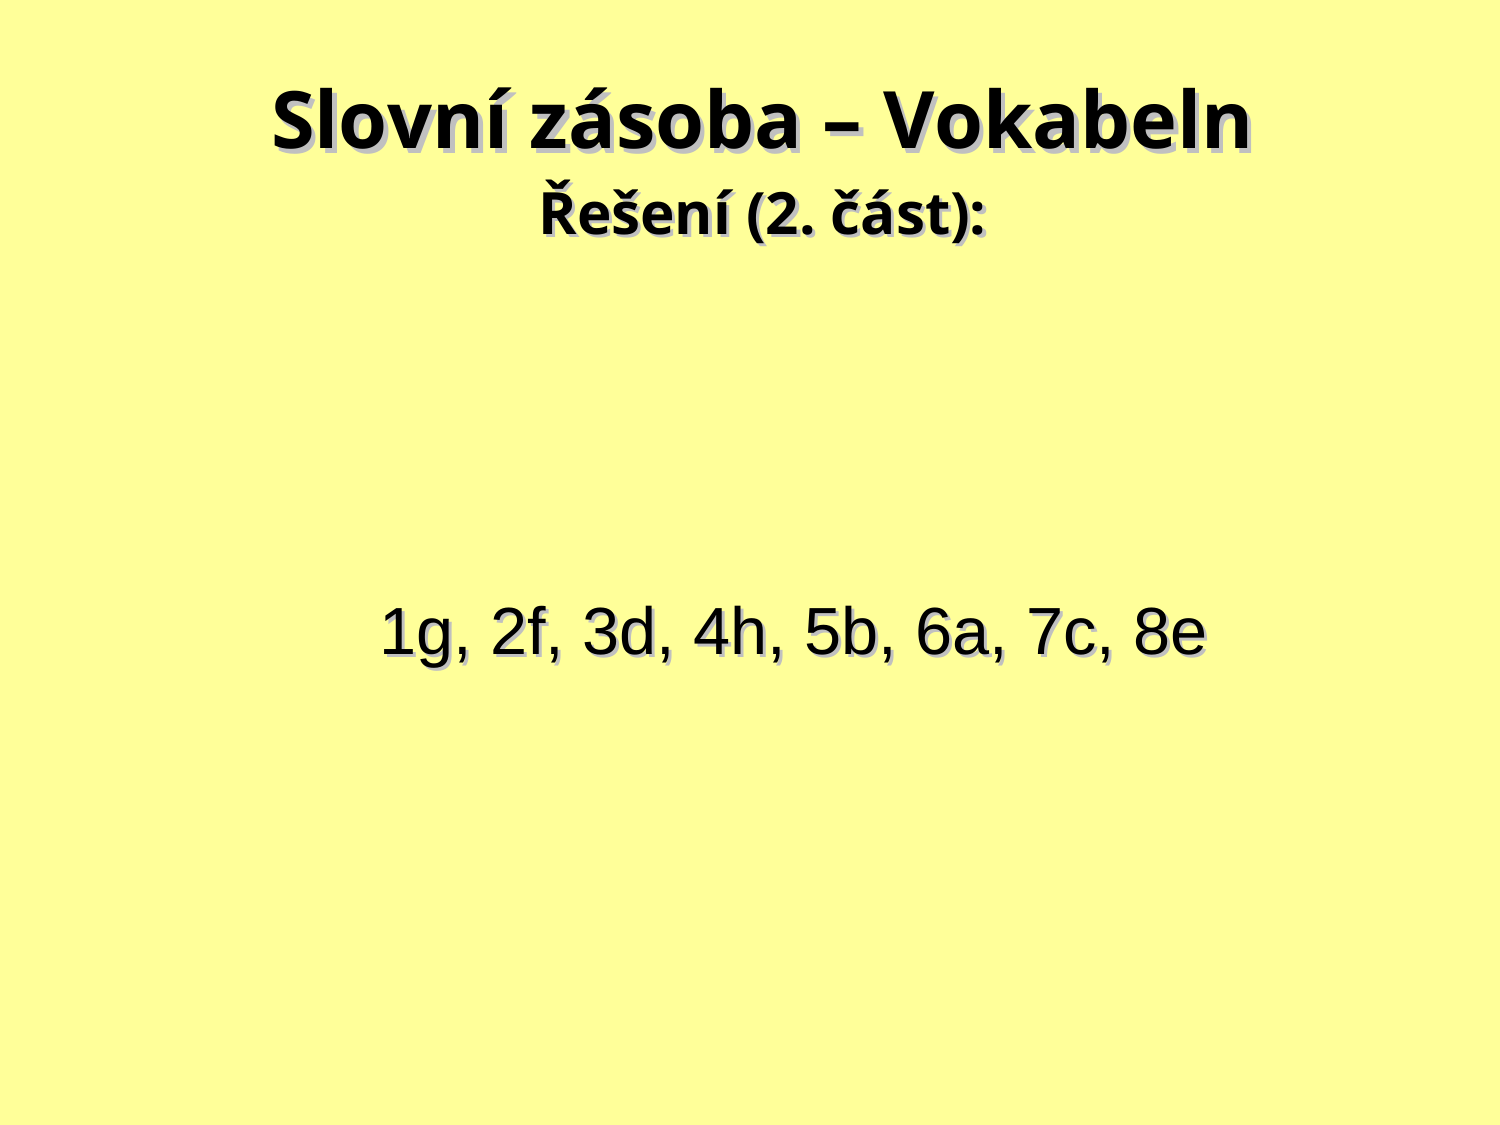

# Slovní zásoba – Vokabeln Řešení (2. část):
1g, 2f, 3d, 4h, 5b, 6a, 7c, 8e